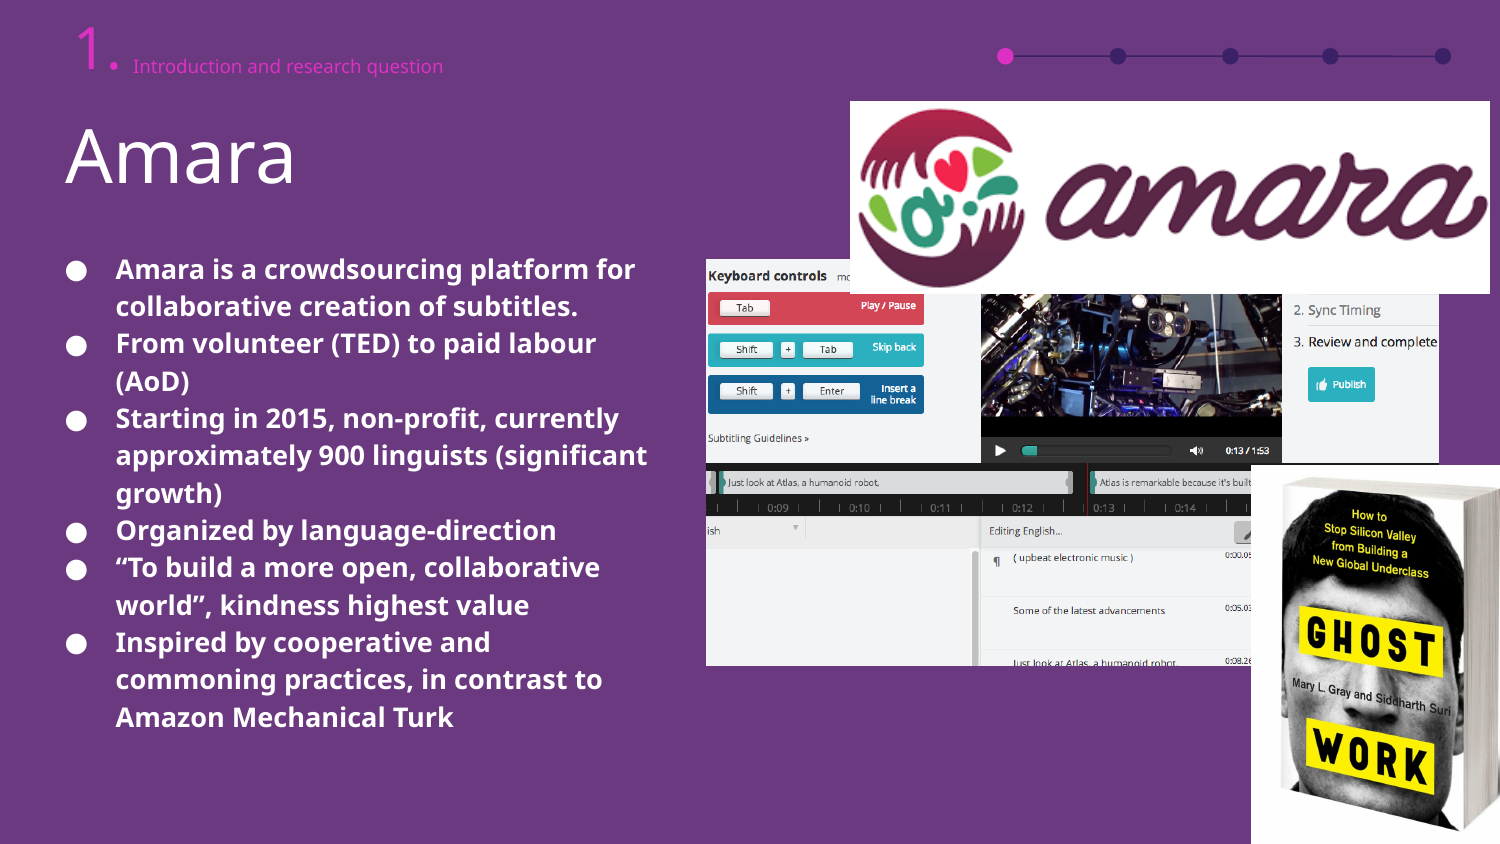

1.
Introduction and research question
Amara
# Amara is a crowdsourcing platform for collaborative creation of subtitles.
From volunteer (TED) to paid labour (AoD)
Starting in 2015, non-profit, currently approximately 900 linguists (significant growth)
Organized by language-direction
“To build a more open, collaborative world”, kindness highest value
Inspired by cooperative and commoning practices, in contrast to Amazon Mechanical Turk